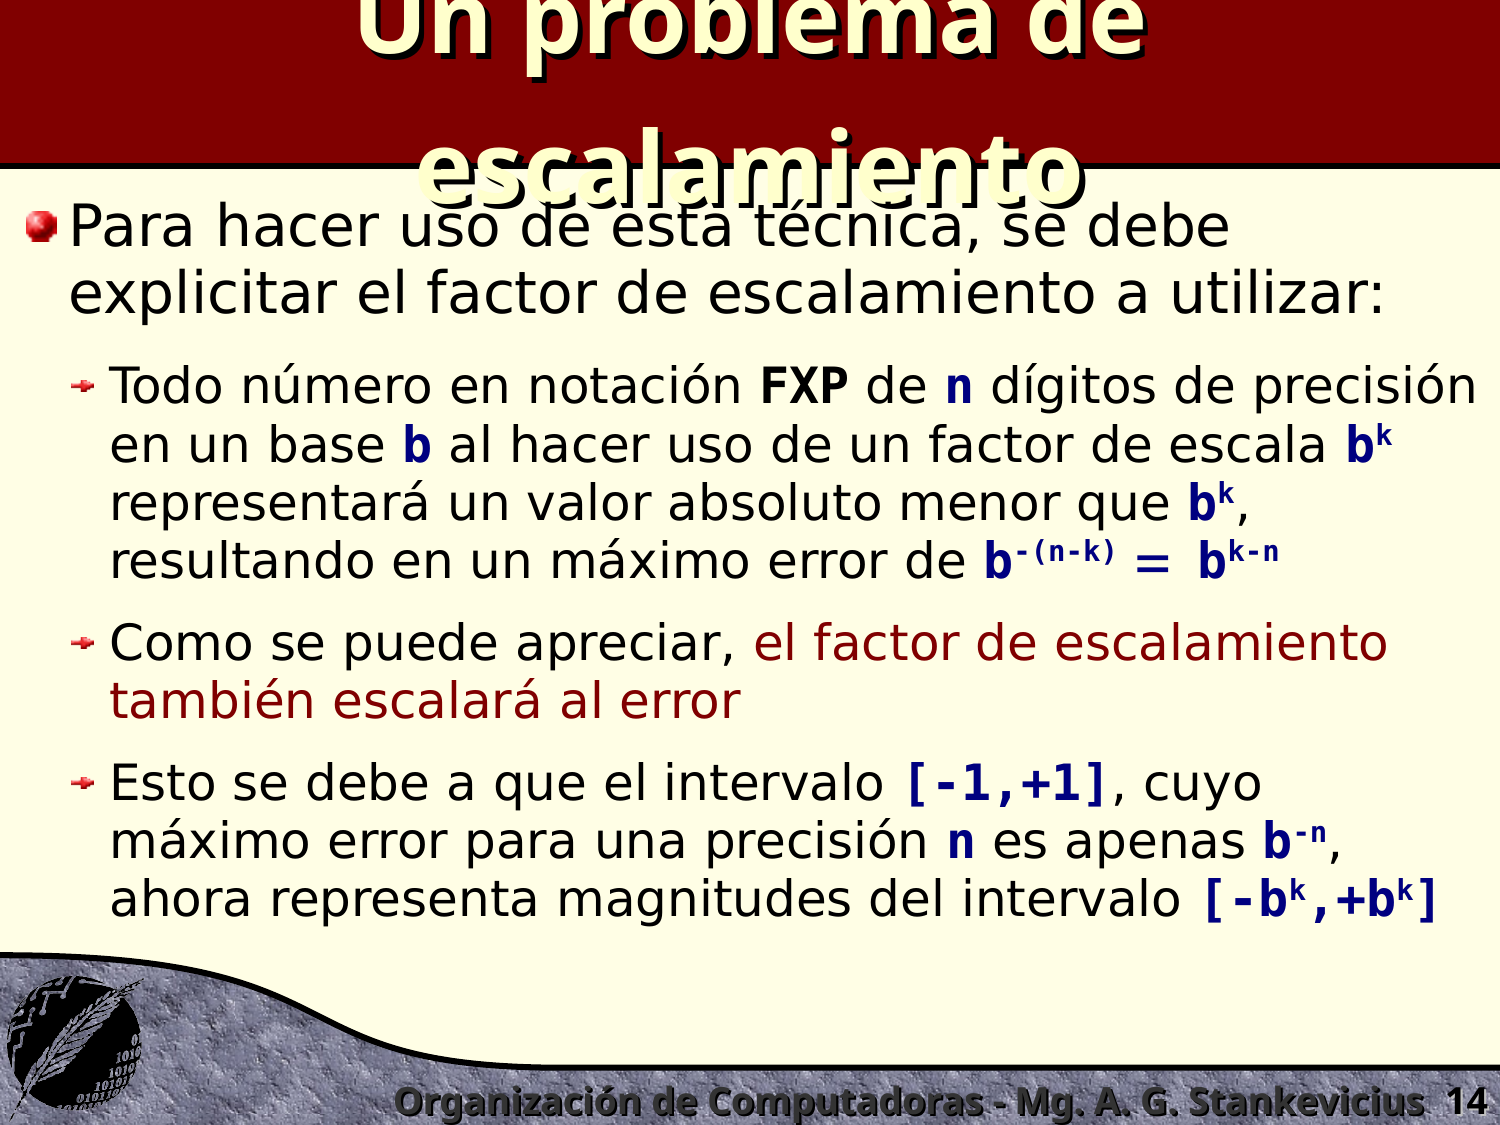

# Un problema de escalamiento
Para hacer uso de esta técnica, se debe explicitar el factor de escalamiento a utilizar:
Todo número en notación FXP de n dígitos de precisión en un base b al hacer uso de un factor de escala bk representará un valor absoluto menor que bk, resultando en un máximo error de b-(n-k) = bk-n
Como se puede apreciar, el factor de escalamiento también escalará al error
Esto se debe a que el intervalo [-1,+1], cuyo
máximo error para una precisión n es apenas b-n, ahora representa magnitudes del intervalo [-bk,+bk]
14